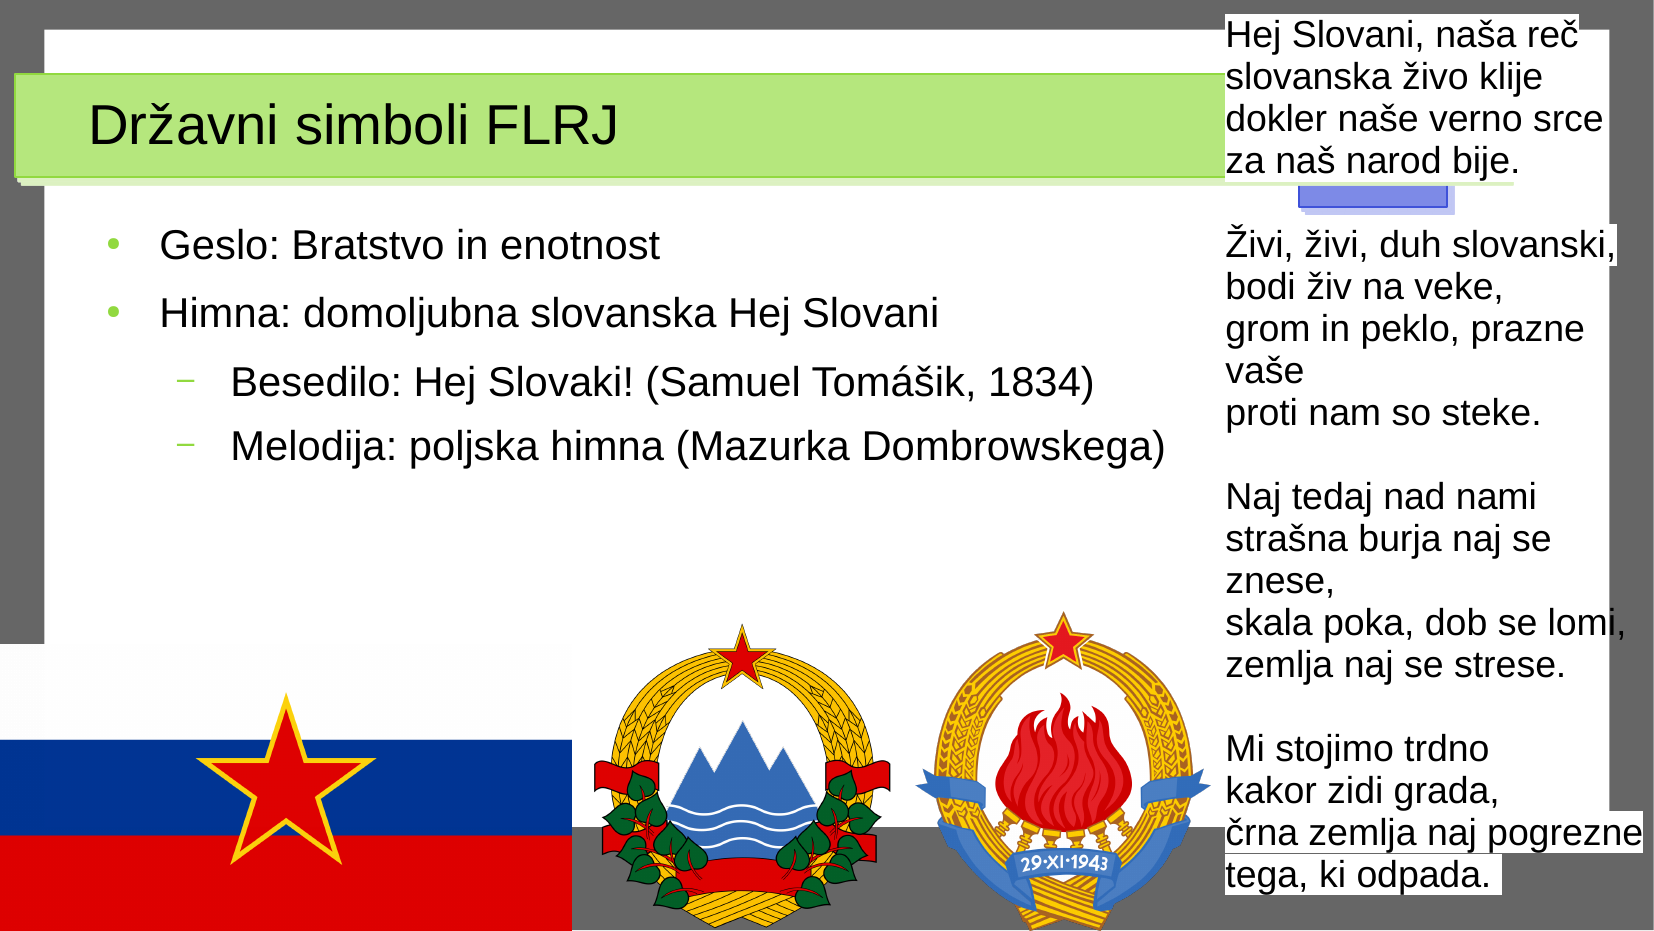

Hej Slovani, naša reč
slovanska živo klije
dokler naše verno srce
za naš narod bije.
Živi, živi, duh slovanski,
bodi živ na veke,
grom in peklo, prazne vaše
proti nam so steke.
Naj tedaj nad nami
strašna burja naj se znese,
skala poka, dob se lomi,
zemlja naj se strese.
Mi stojimo trdno
kakor zidi grada,
črna zemlja naj pogrezne
tega, ki odpada.
# Državni simboli FLRJ
Geslo: Bratstvo in enotnost
Himna: domoljubna slovanska Hej Slovani
Besedilo: Hej Slovaki! (Samuel Tomášik, 1834)
Melodija: poljska himna (Mazurka Dombrowskega)